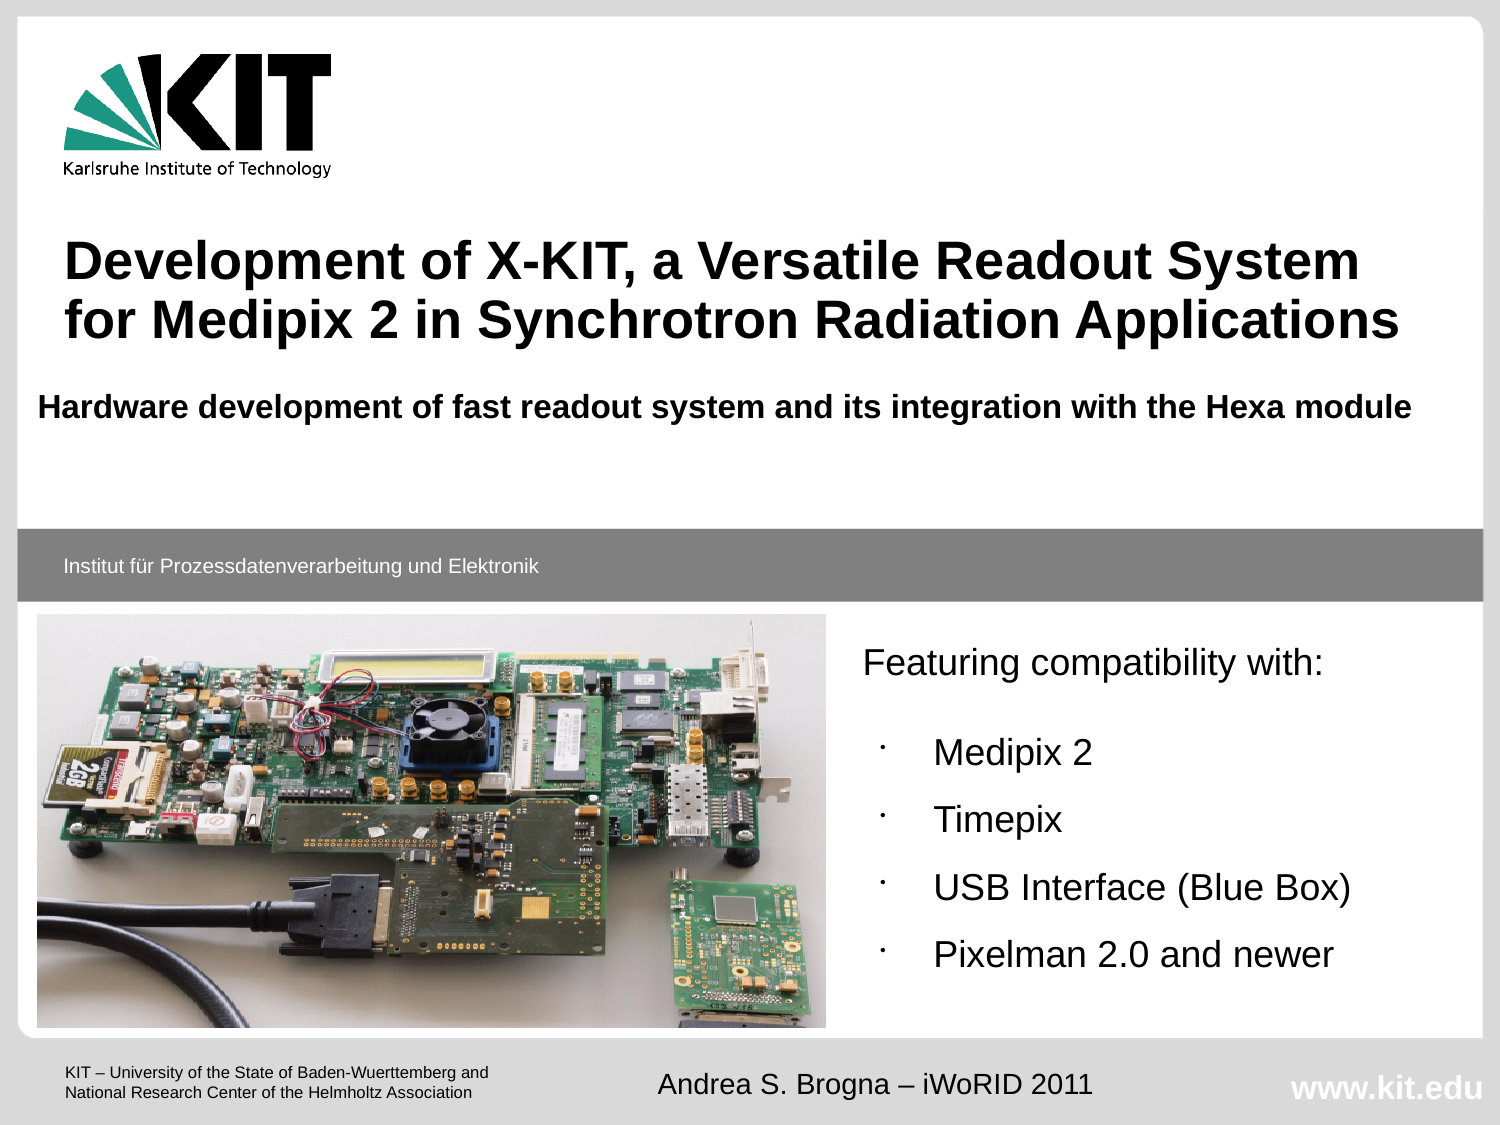

Development of X-KIT, a Versatile Readout System for Medipix 2 in Synchrotron Radiation Applications
Hardware development of fast readout system and its integration with the Hexa module
# Featuring compatibility with:
Medipix 2
Timepix
USB Interface (Blue Box)
Pixelman 2.0 and newer
Andrea S. Brogna – iWoRID 2011